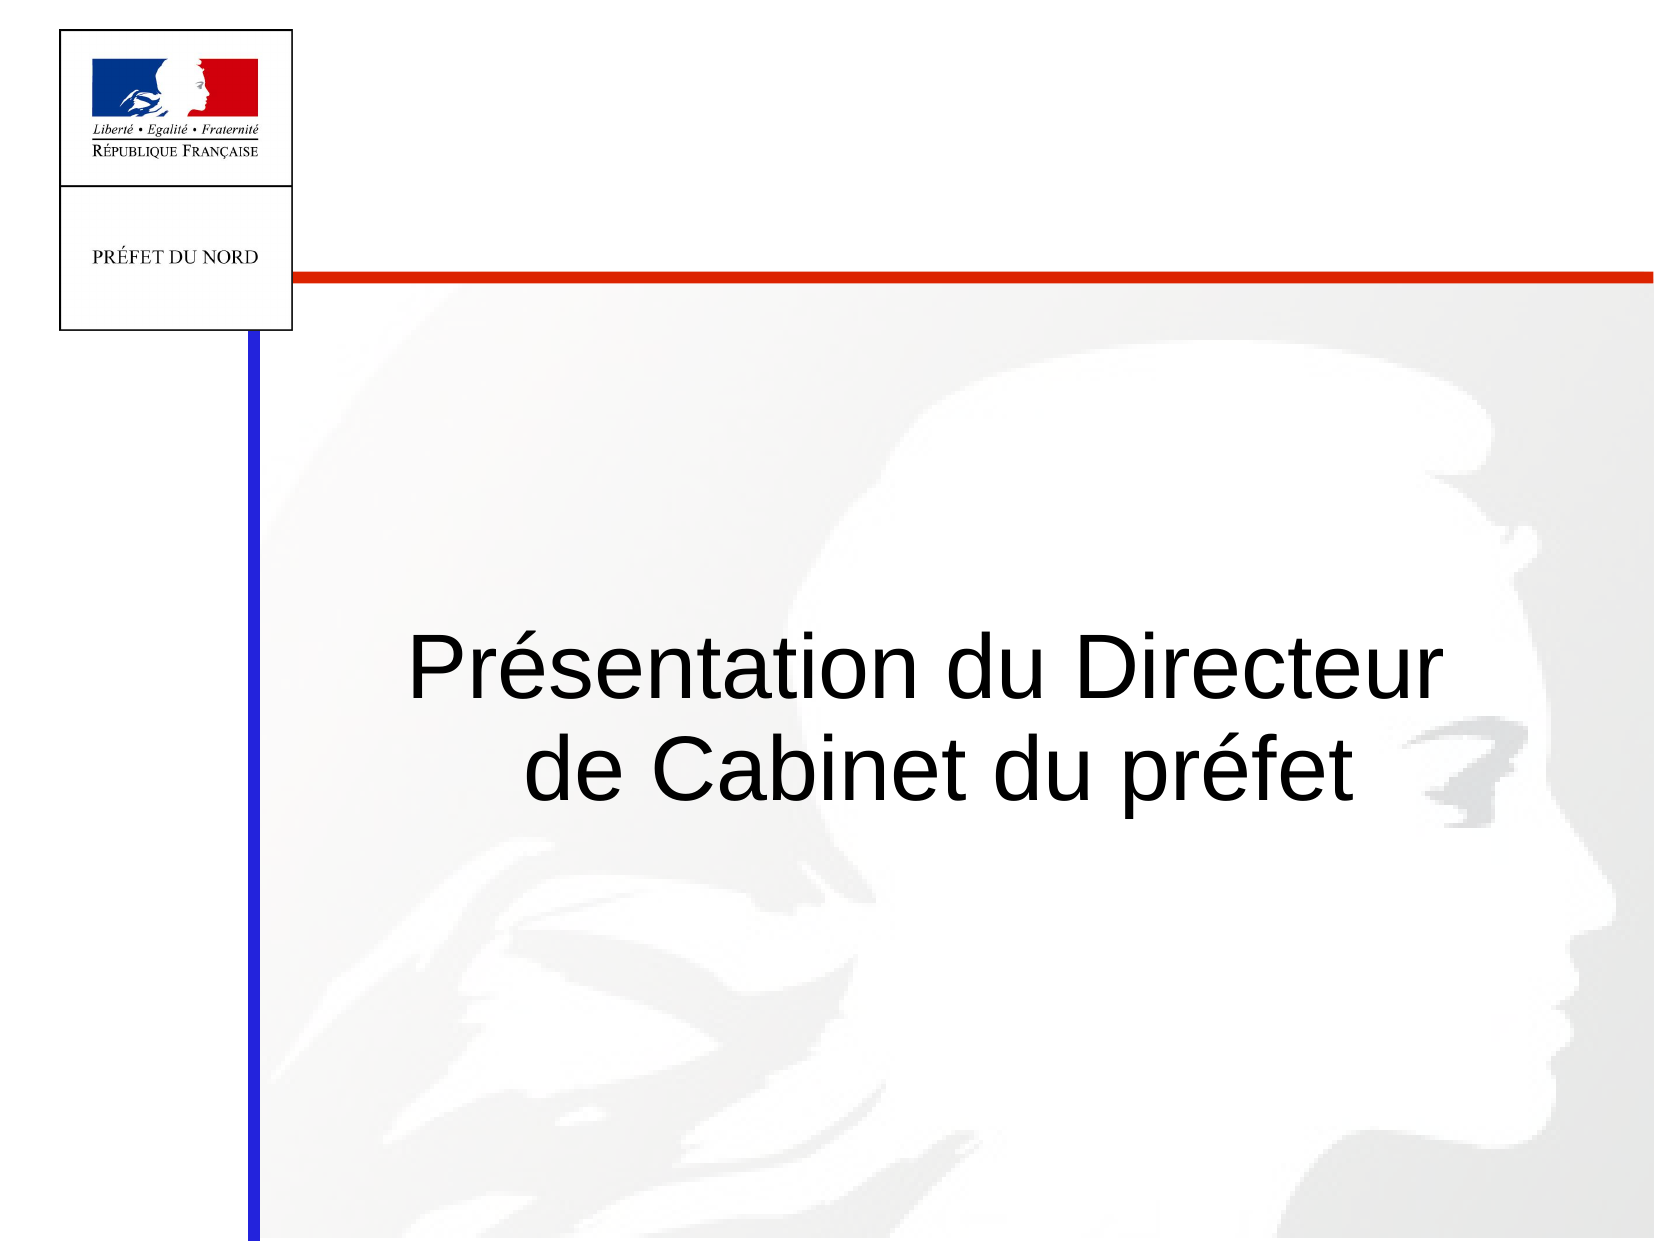

# Présentation du Directeur de Cabinet du préfet